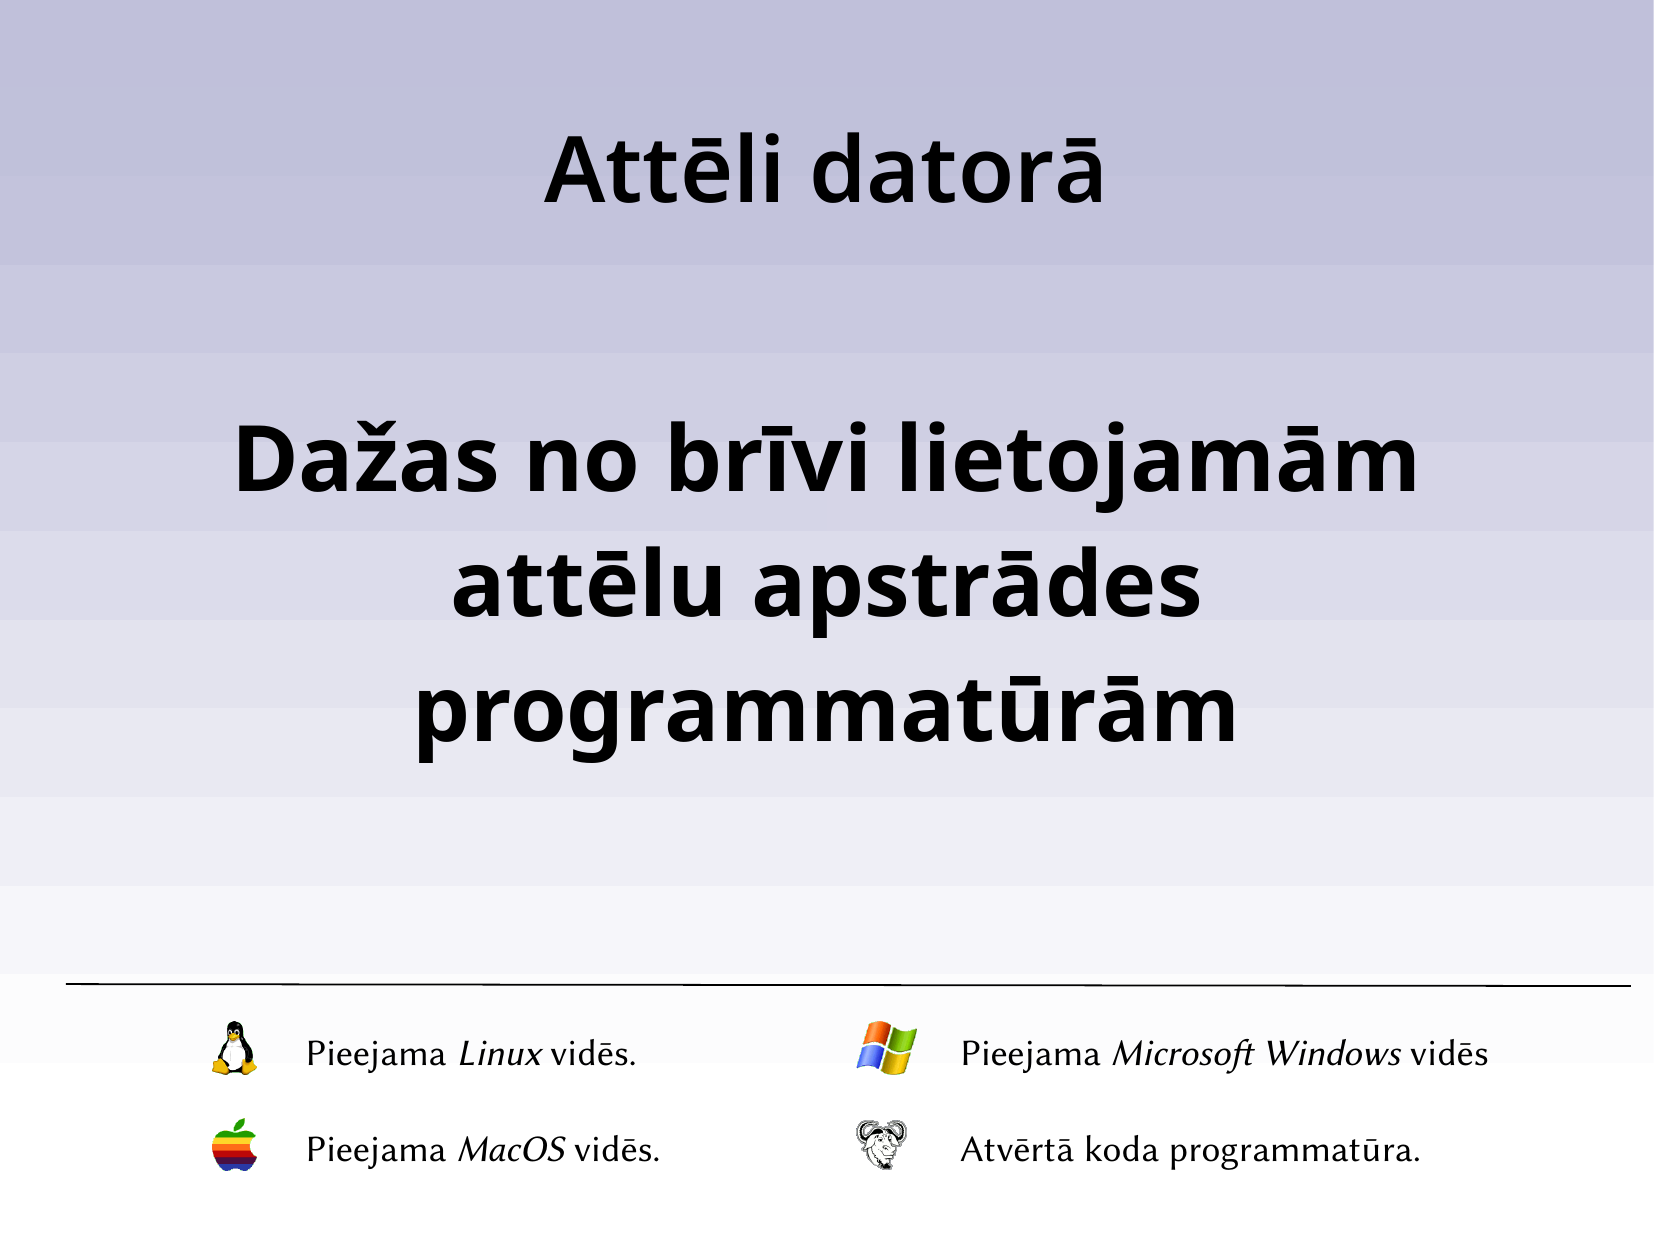

# Dažas no brīvi lietojamām attēlu apstrādes programmatūrām
Pieejama Linux vidēs.
Pieejama Microsoft Windows vidēs
Pieejama MacOS vidēs.
Atvērtā koda programmatūra.